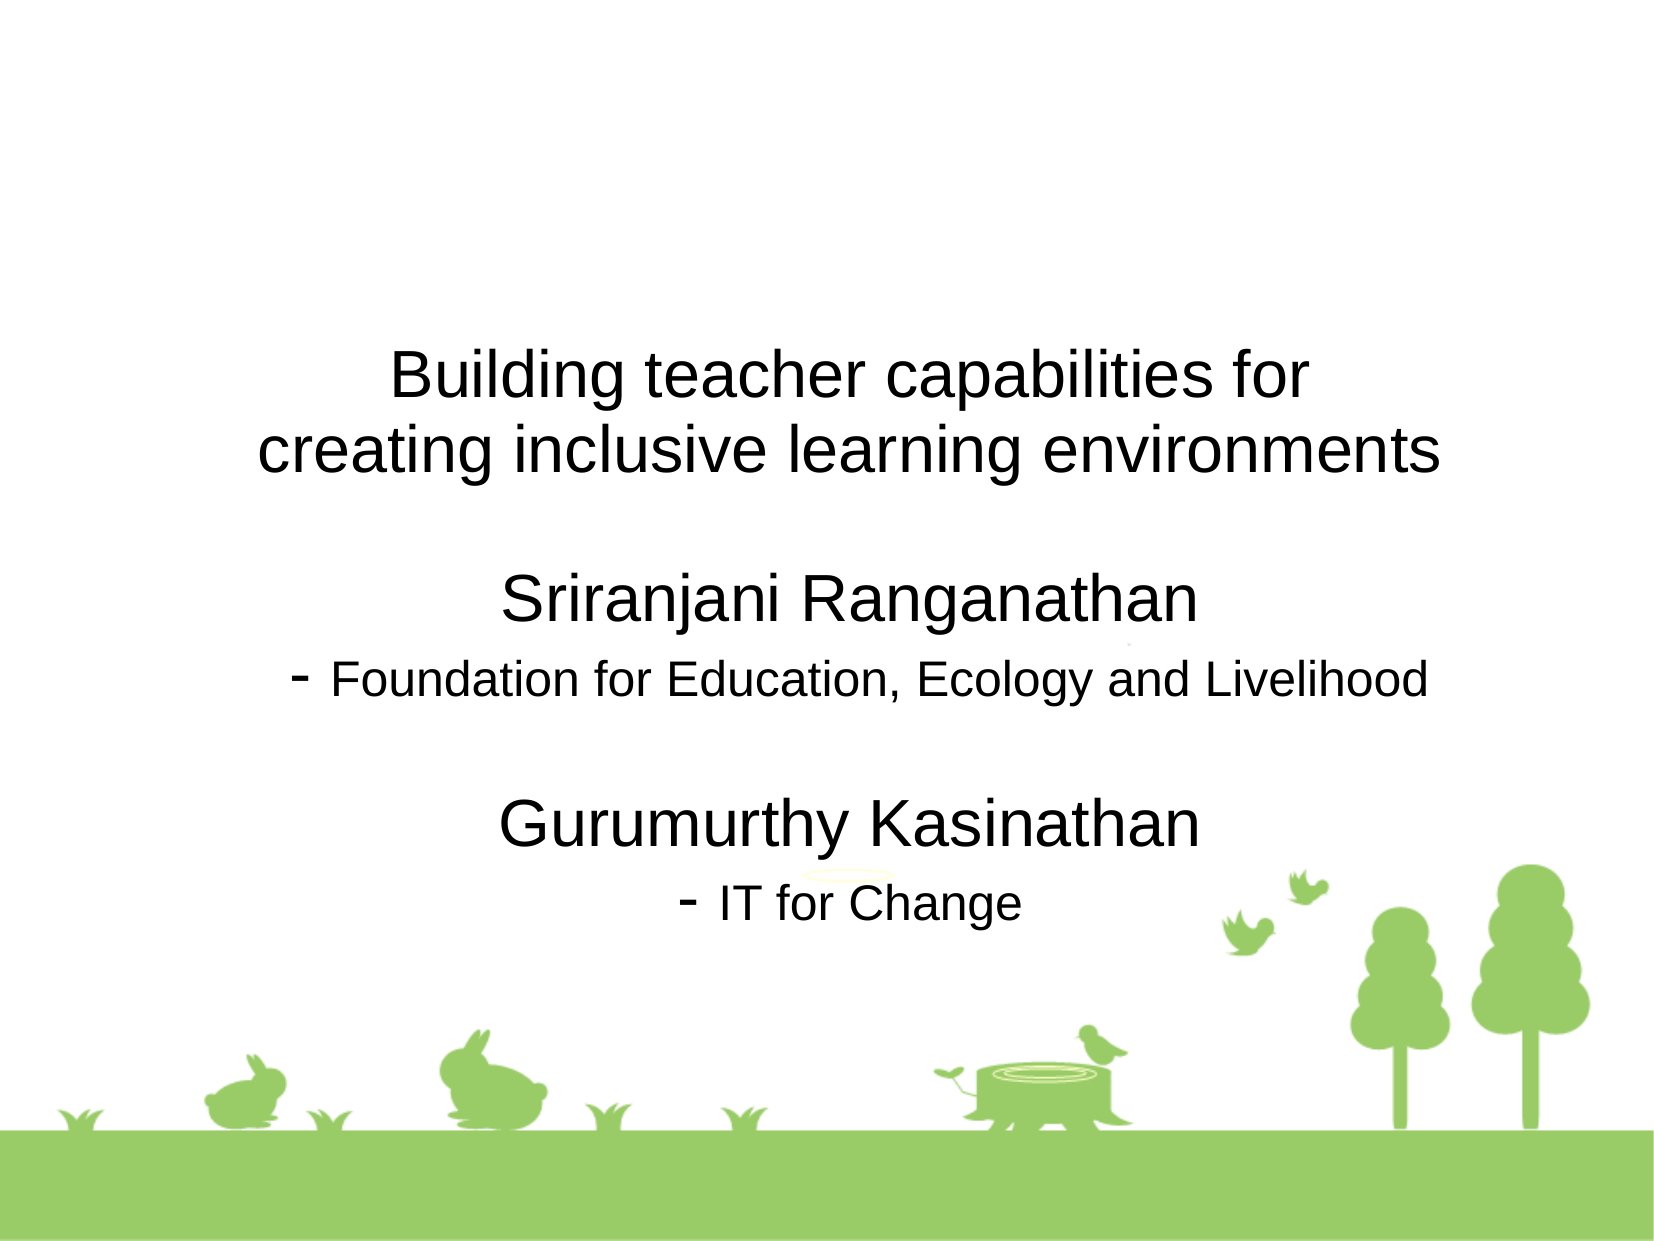

# Building teacher capabilities for
creating inclusive learning environments
Sriranjani Ranganathan
 - Foundation for Education, Ecology and Livelihood
Gurumurthy Kasinathan
- IT for Change